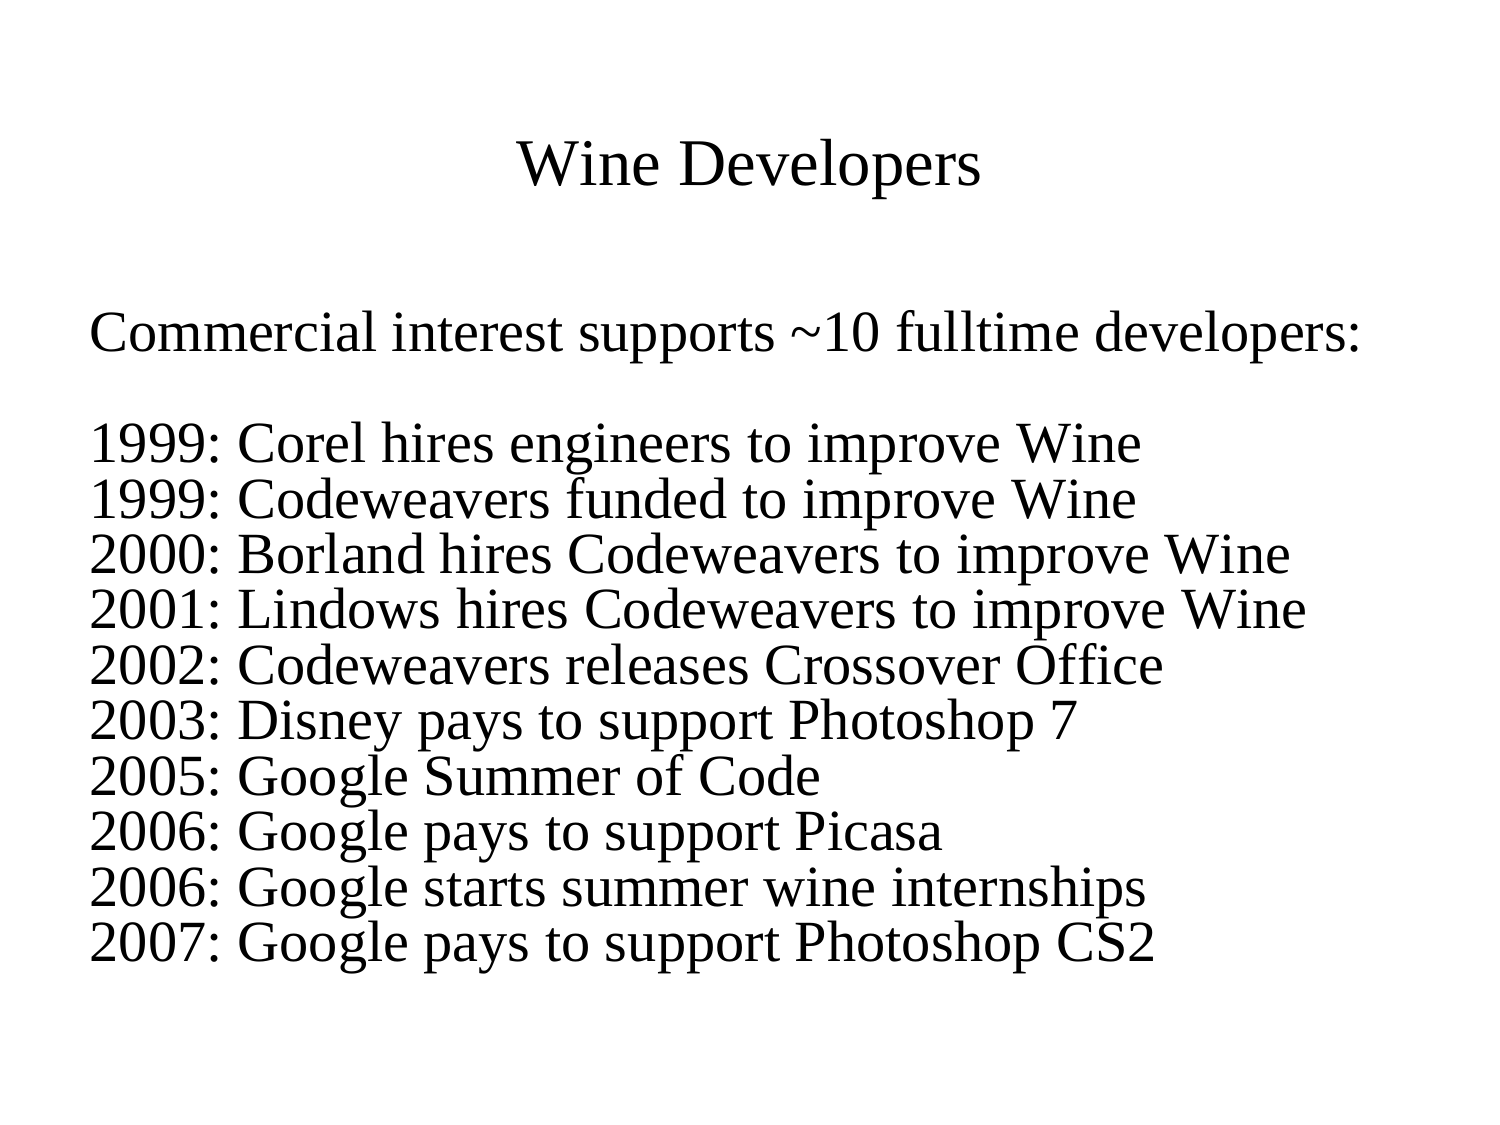

# Wine Developers
Commercial interest supports ~10 fulltime developers:
1999: Corel hires engineers to improve Wine
1999: Codeweavers funded to improve Wine
2000: Borland hires Codeweavers to improve Wine
2001: Lindows hires Codeweavers to improve Wine
2002: Codeweavers releases Crossover Office
2003: Disney pays to support Photoshop 7
2005: Google Summer of Code
2006: Google pays to support Picasa
2006: Google starts summer wine internships
2007: Google pays to support Photoshop CS2